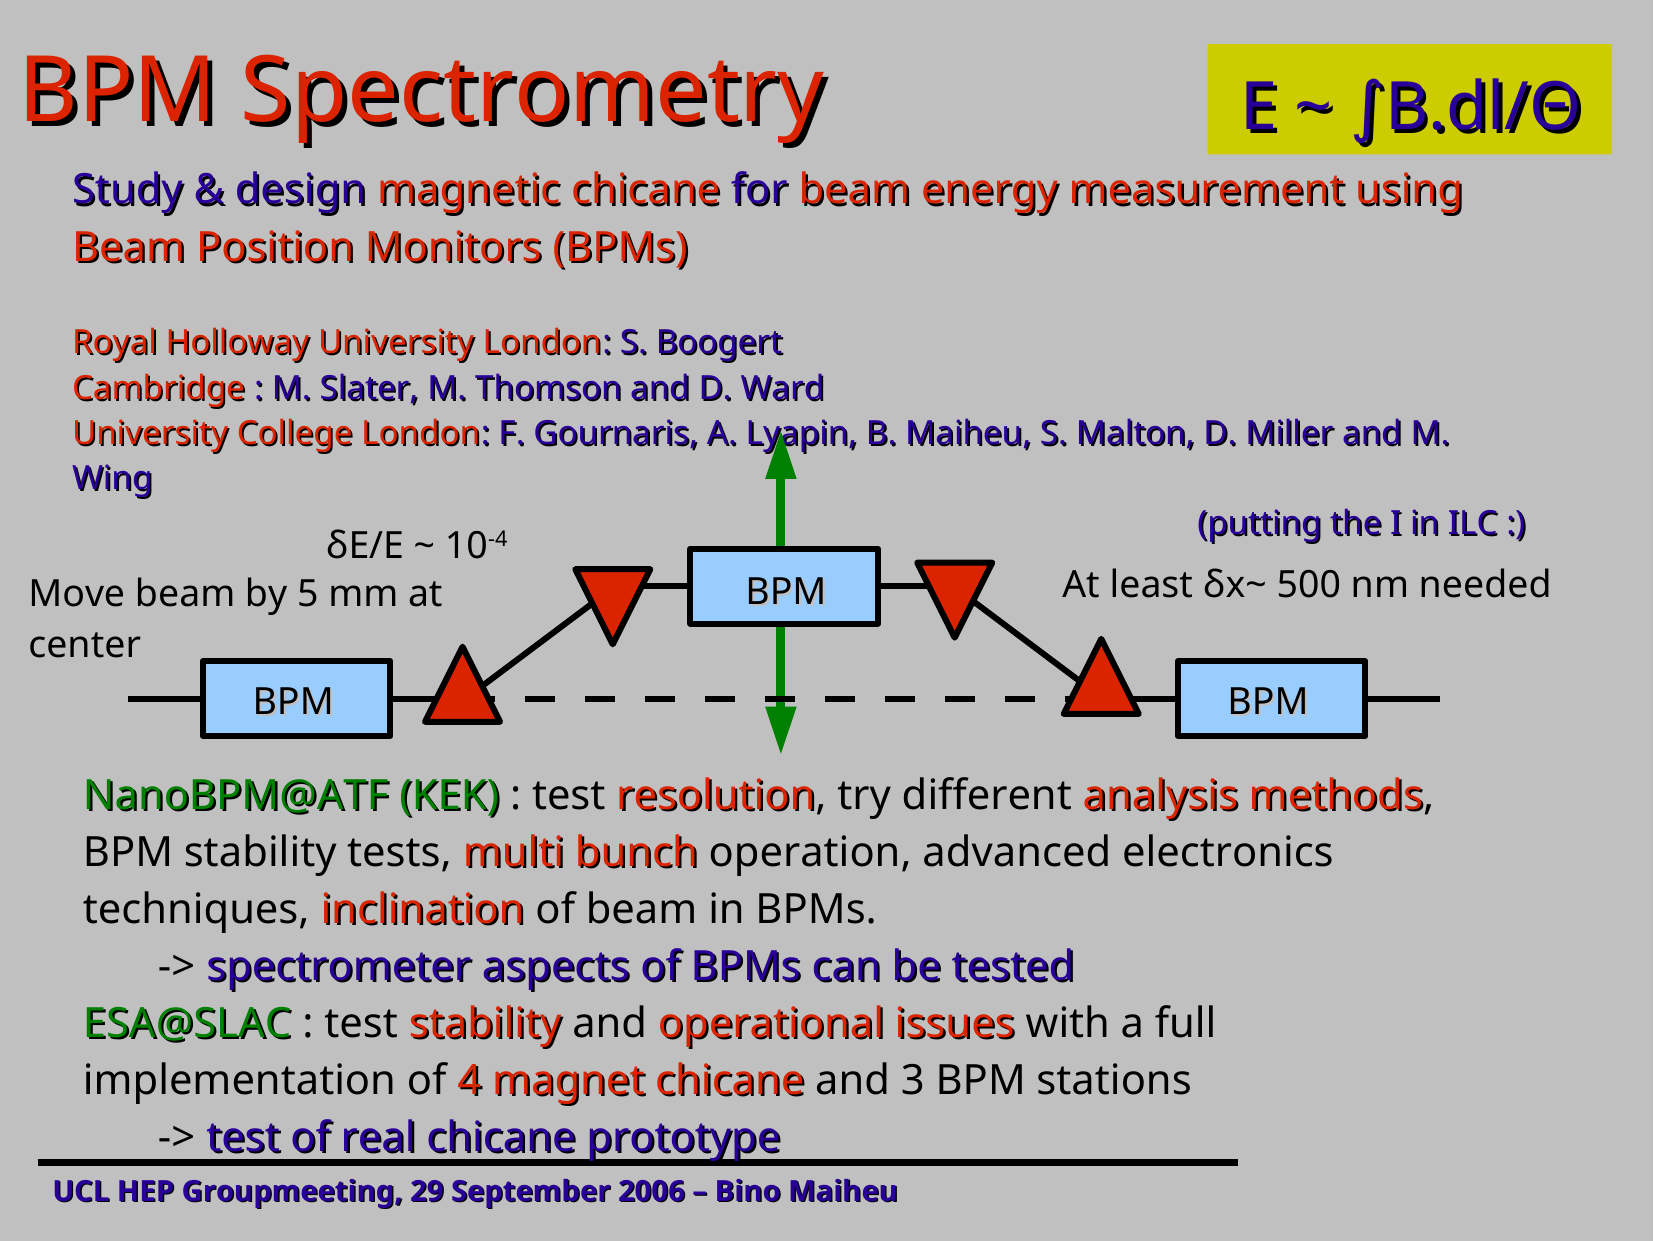

# BPM Spectrometry
E ~ ∫B.dl/Θ
Study & design magnetic chicane for beam energy measurement using
Beam Position Monitors (BPMs)
Royal Holloway University London: S. Boogert
Cambridge : M. Slater, M. Thomson and D. Ward
University College London: F. Gournaris, A. Lyapin, B. Maiheu, S. Malton, D. Miller and M. Wing
(putting the I in ILC :)
BPM
BPM
BPM
δE/E ~ 10-4
At least δx~ 500 nm needed
Move beam by 5 mm at center
NanoBPM@ATF (KEK) : test resolution, try different analysis methods, BPM stability tests, multi bunch operation, advanced electronics techniques, inclination of beam in BPMs.
	-> spectrometer aspects of BPMs can be tested
ESA@SLAC : test stability and operational issues with a full implementation of 4 magnet chicane and 3 BPM stations
	-> test of real chicane prototype
UCL HEP Groupmeeting, 29 September 2006 – Bino Maiheu